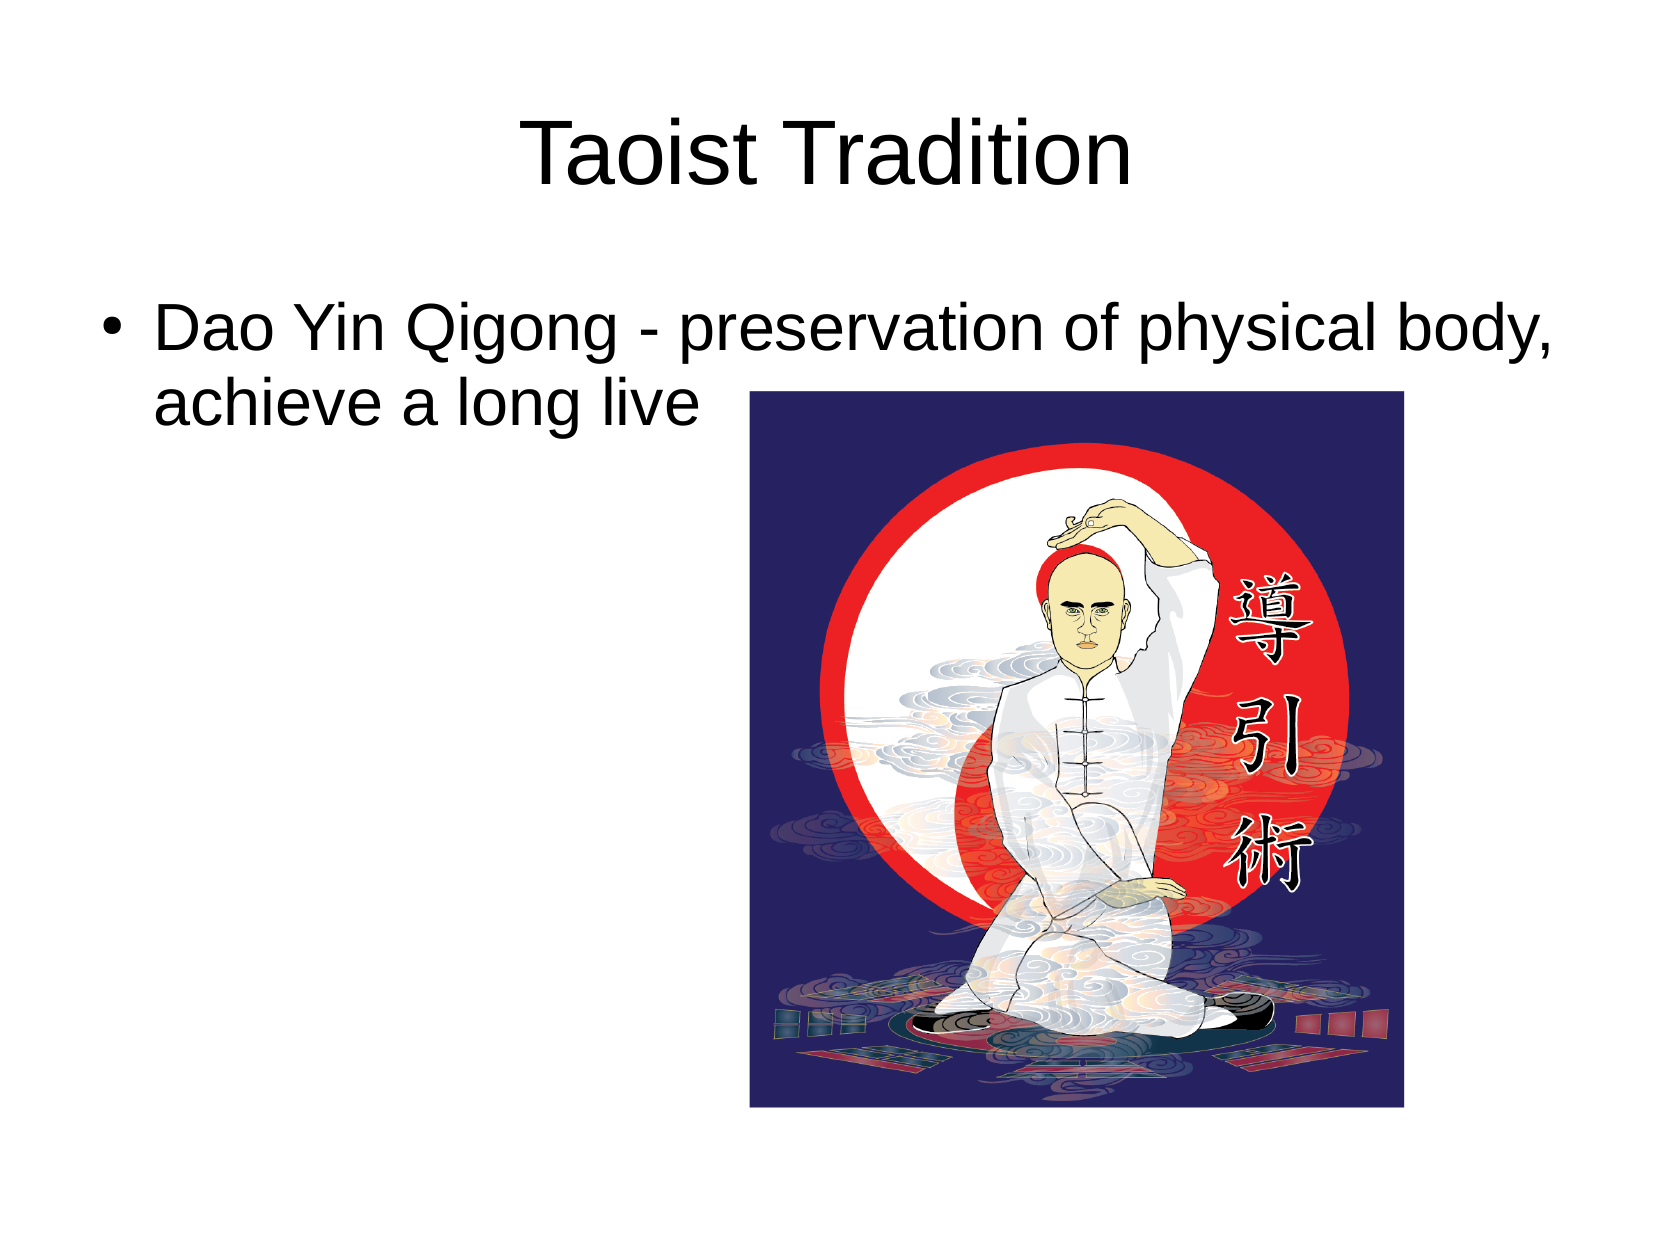

# Taoist Tradition
Dao Yin Qigong - preservation of physical body, achieve a long live